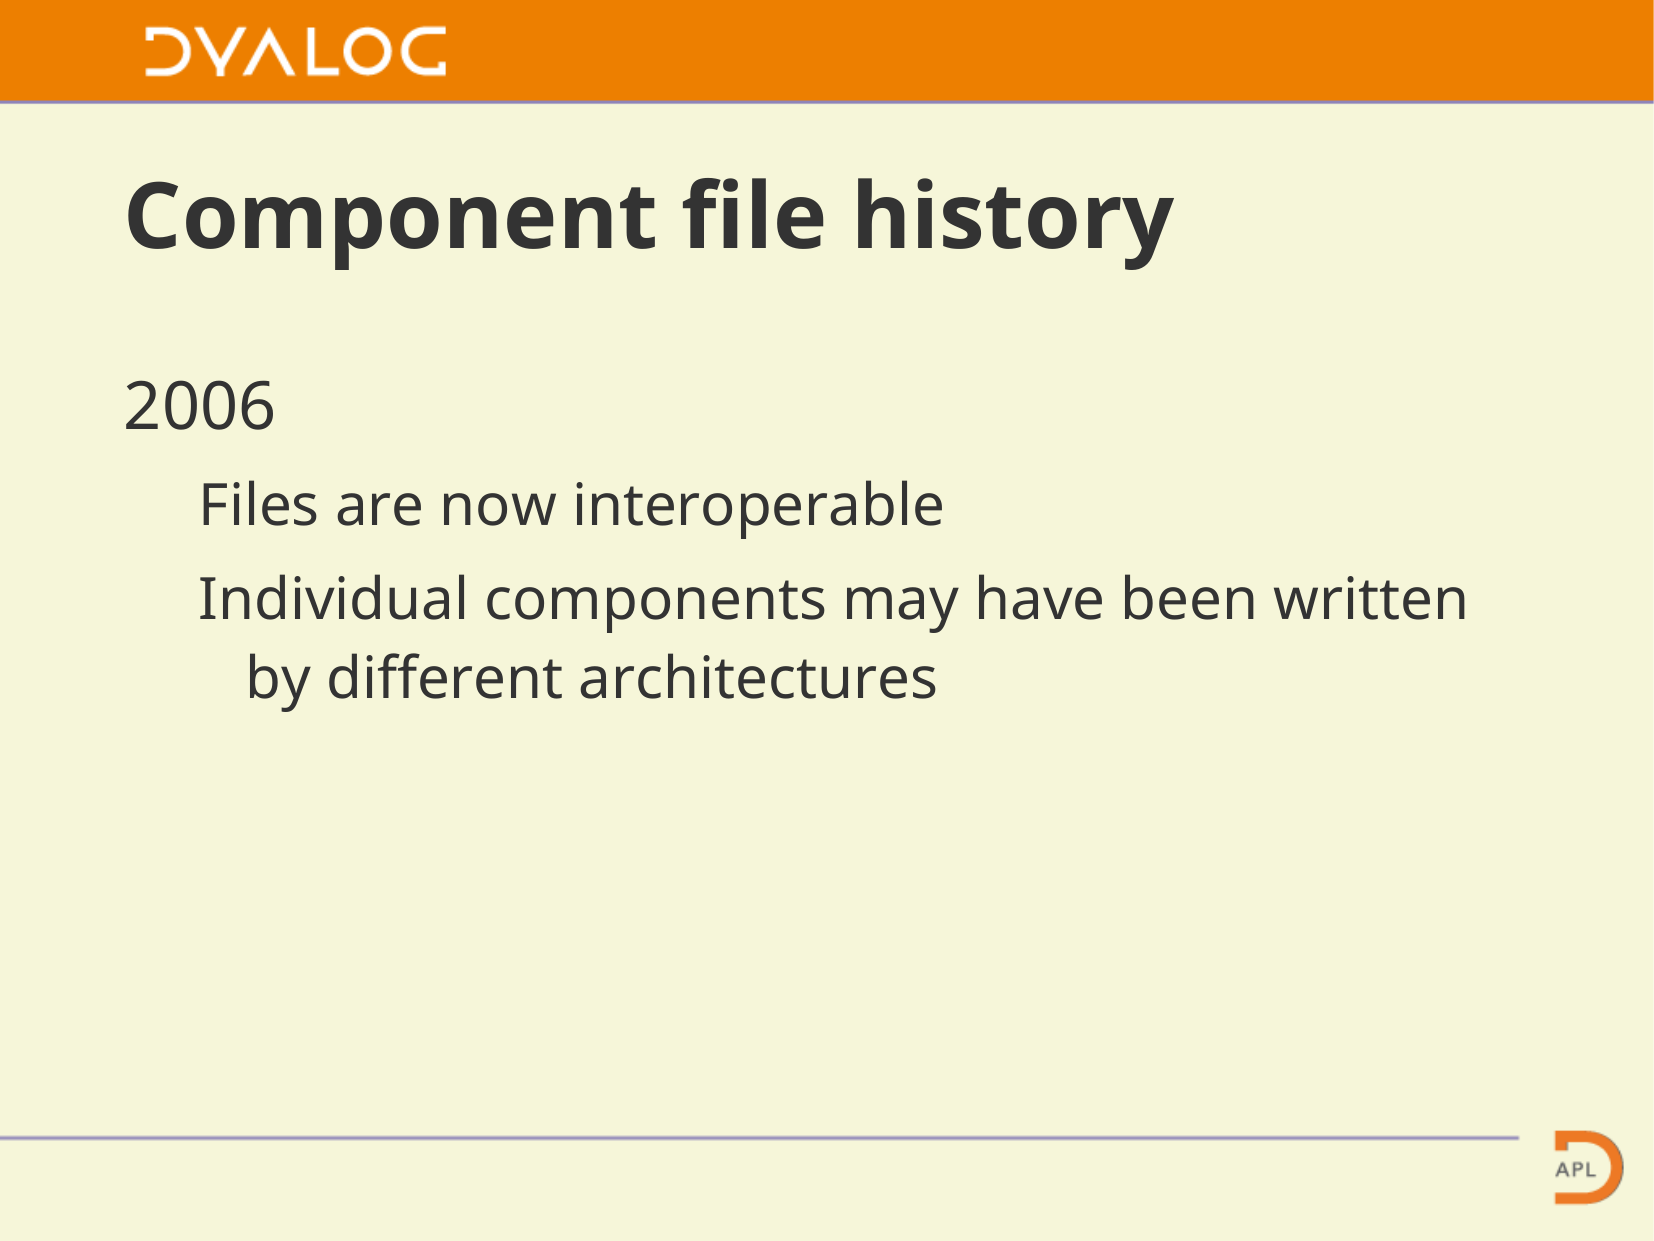

# Component file history
2006
Files are now interoperable
Individual components may have been written by different architectures